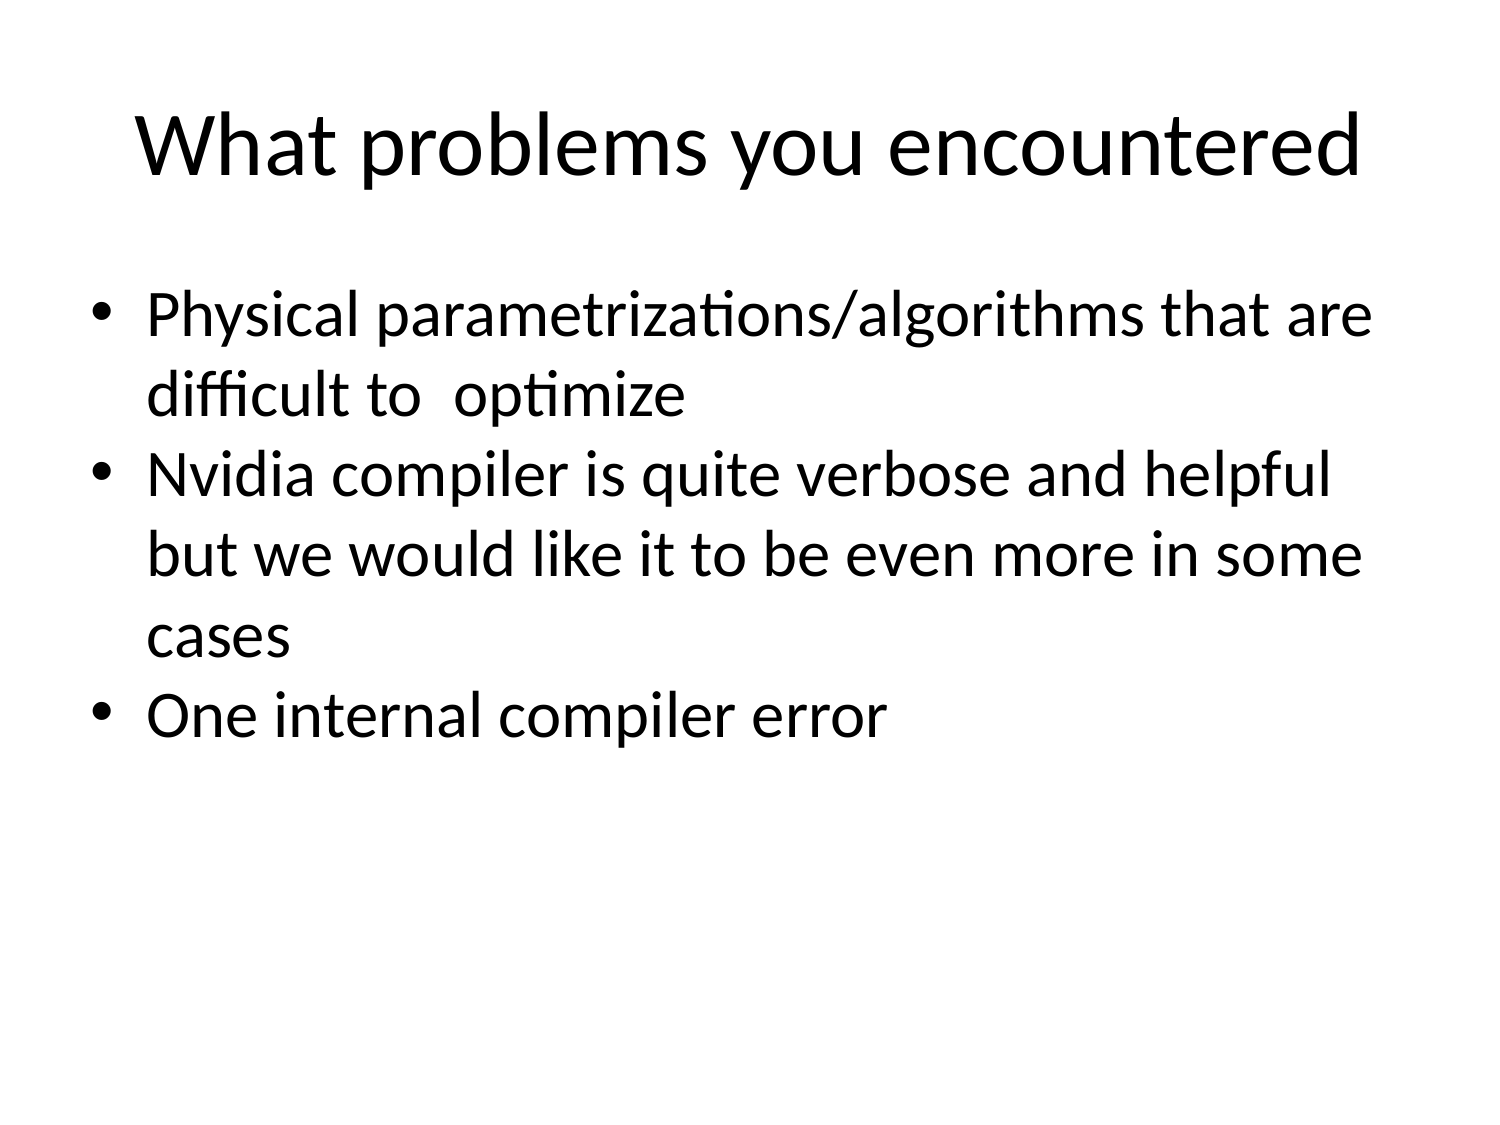

# What problems you encountered
Physical parametrizations/algorithms that are difficult to optimize
Nvidia compiler is quite verbose and helpful but we would like it to be even more in some cases
One internal compiler error